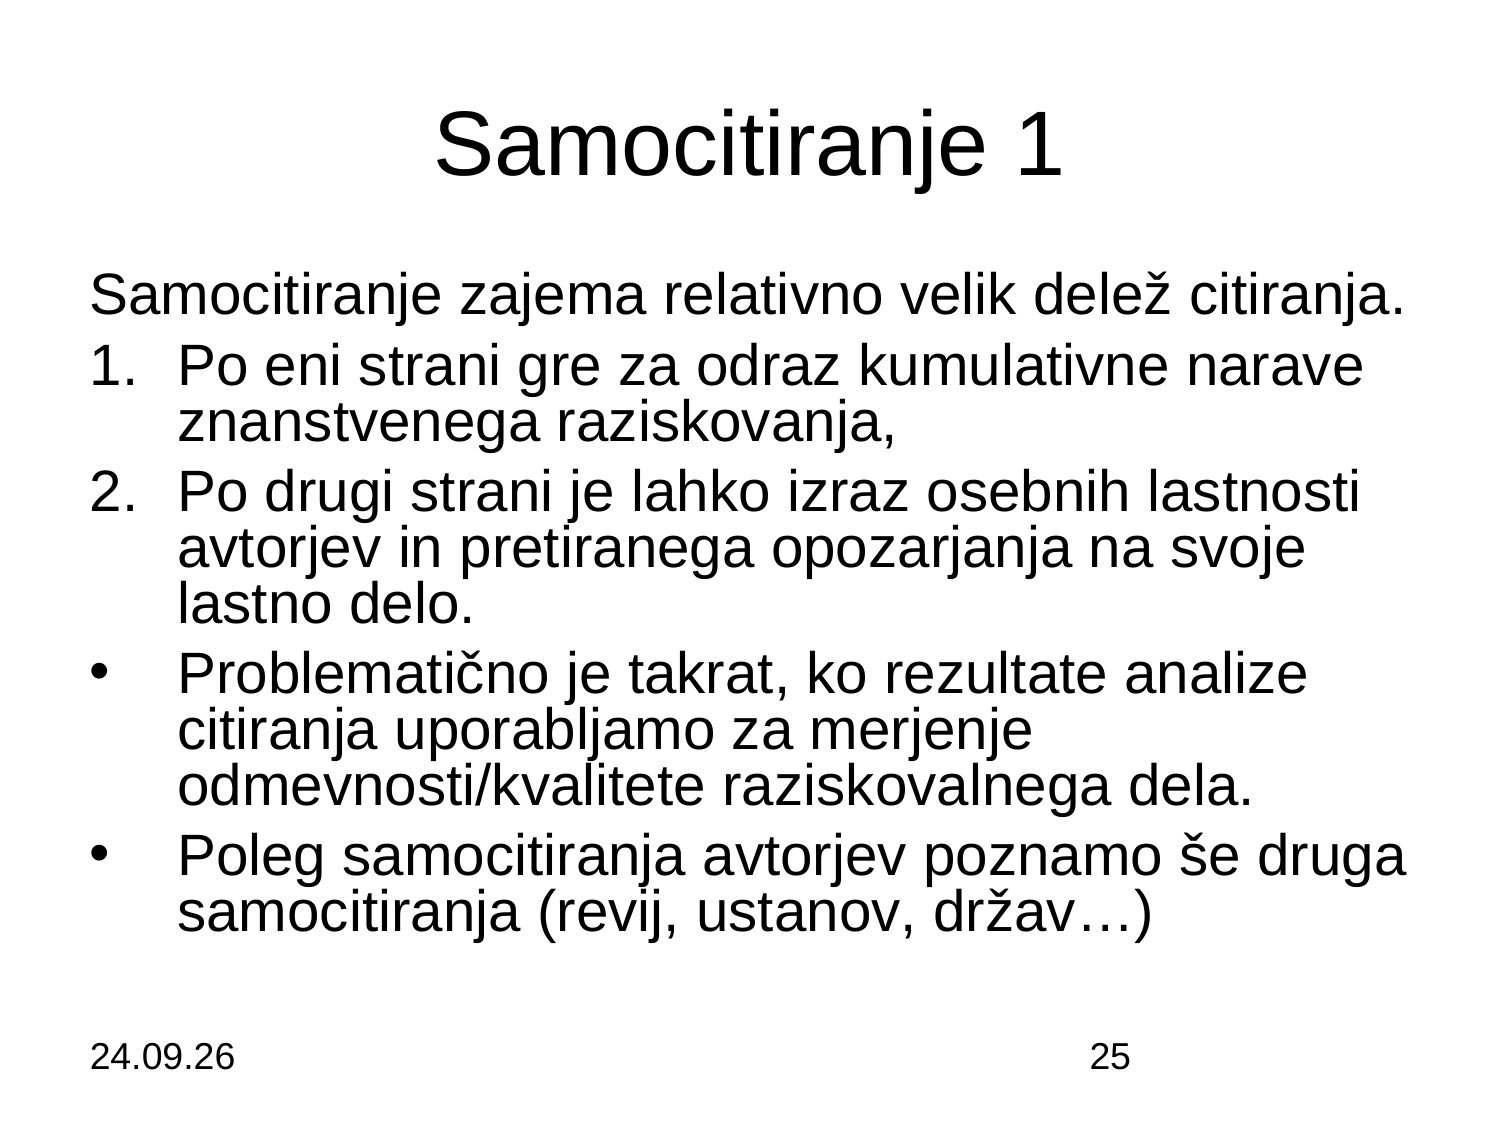

# Samocitiranje 1
Samocitiranje zajema relativno velik delež citiranja.
Po eni strani gre za odraz kumulativne narave znanstvenega raziskovanja,
Po drugi strani je lahko izraz osebnih lastnosti avtorjev in pretiranega opozarjanja na svoje lastno delo.
Problematično je takrat, ko rezultate analize citiranja uporabljamo za merjenje odmevnosti/kvalitete raziskovalnega dela.
Poleg samocitiranja avtorjev poznamo še druga samocitiranja (revij, ustanov, držav…)
25